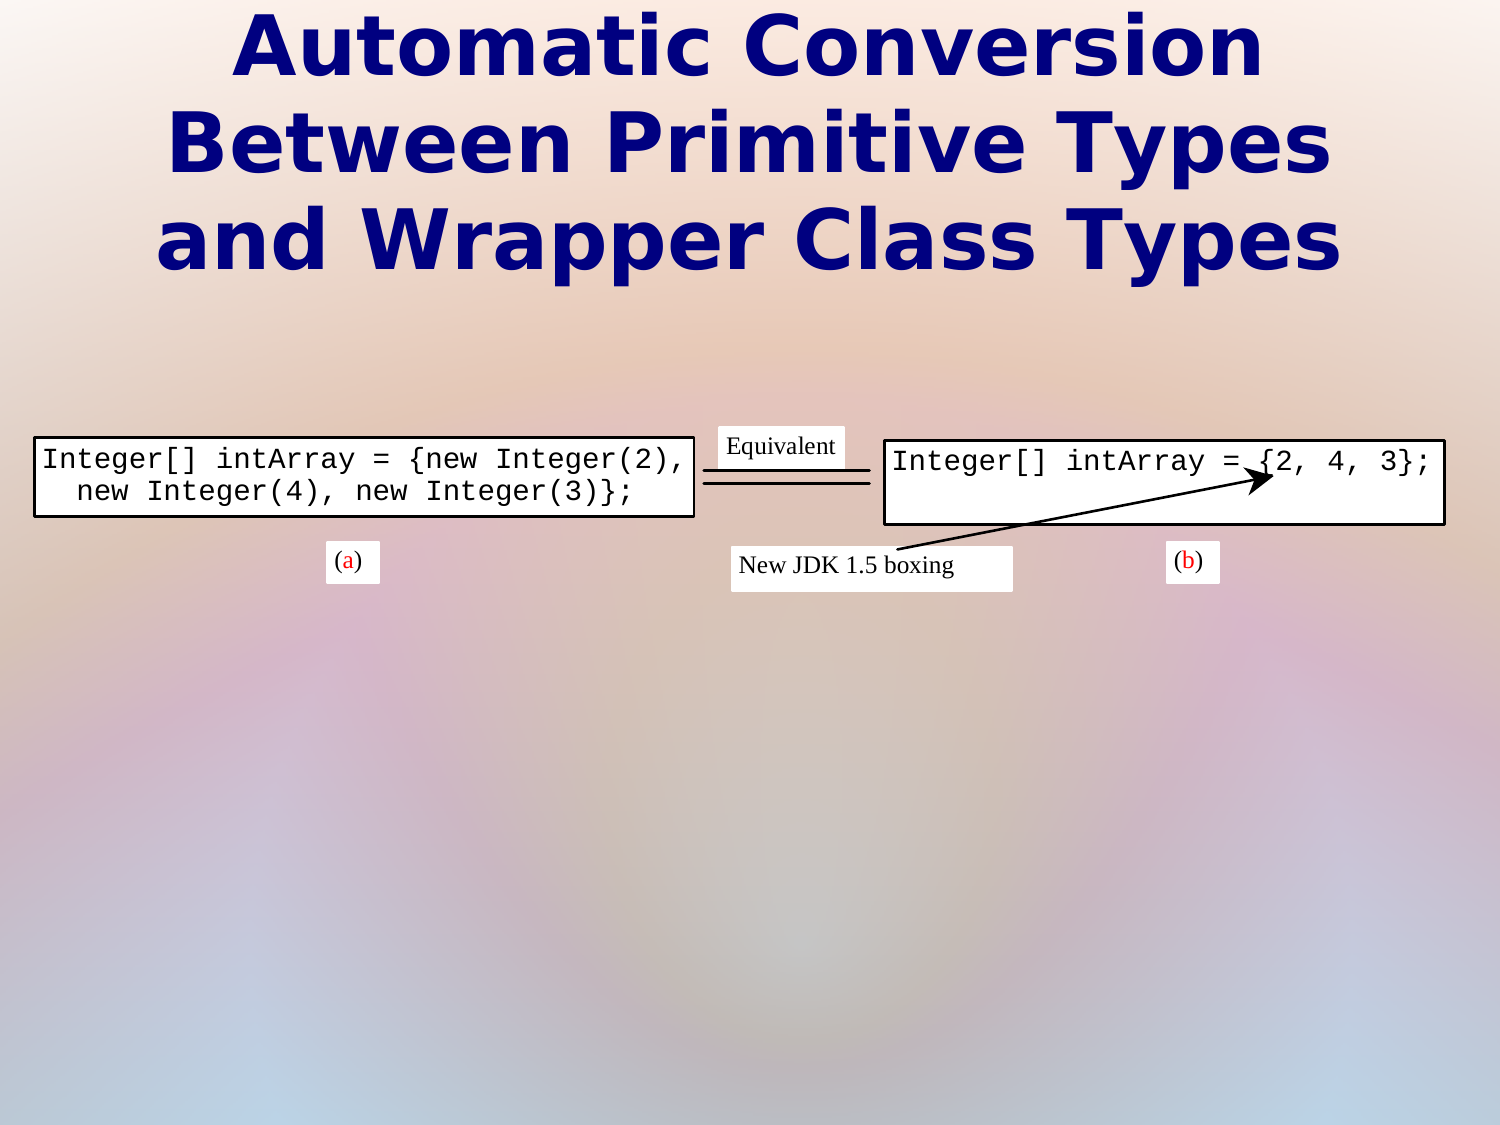

# Automatic Conversion Between Primitive Types and Wrapper Class Types
Liang, Introduction to Java Programming, Seventh Edition, (c) 2009 Pearson Education, Inc. All rights reserved. 0136012671
31